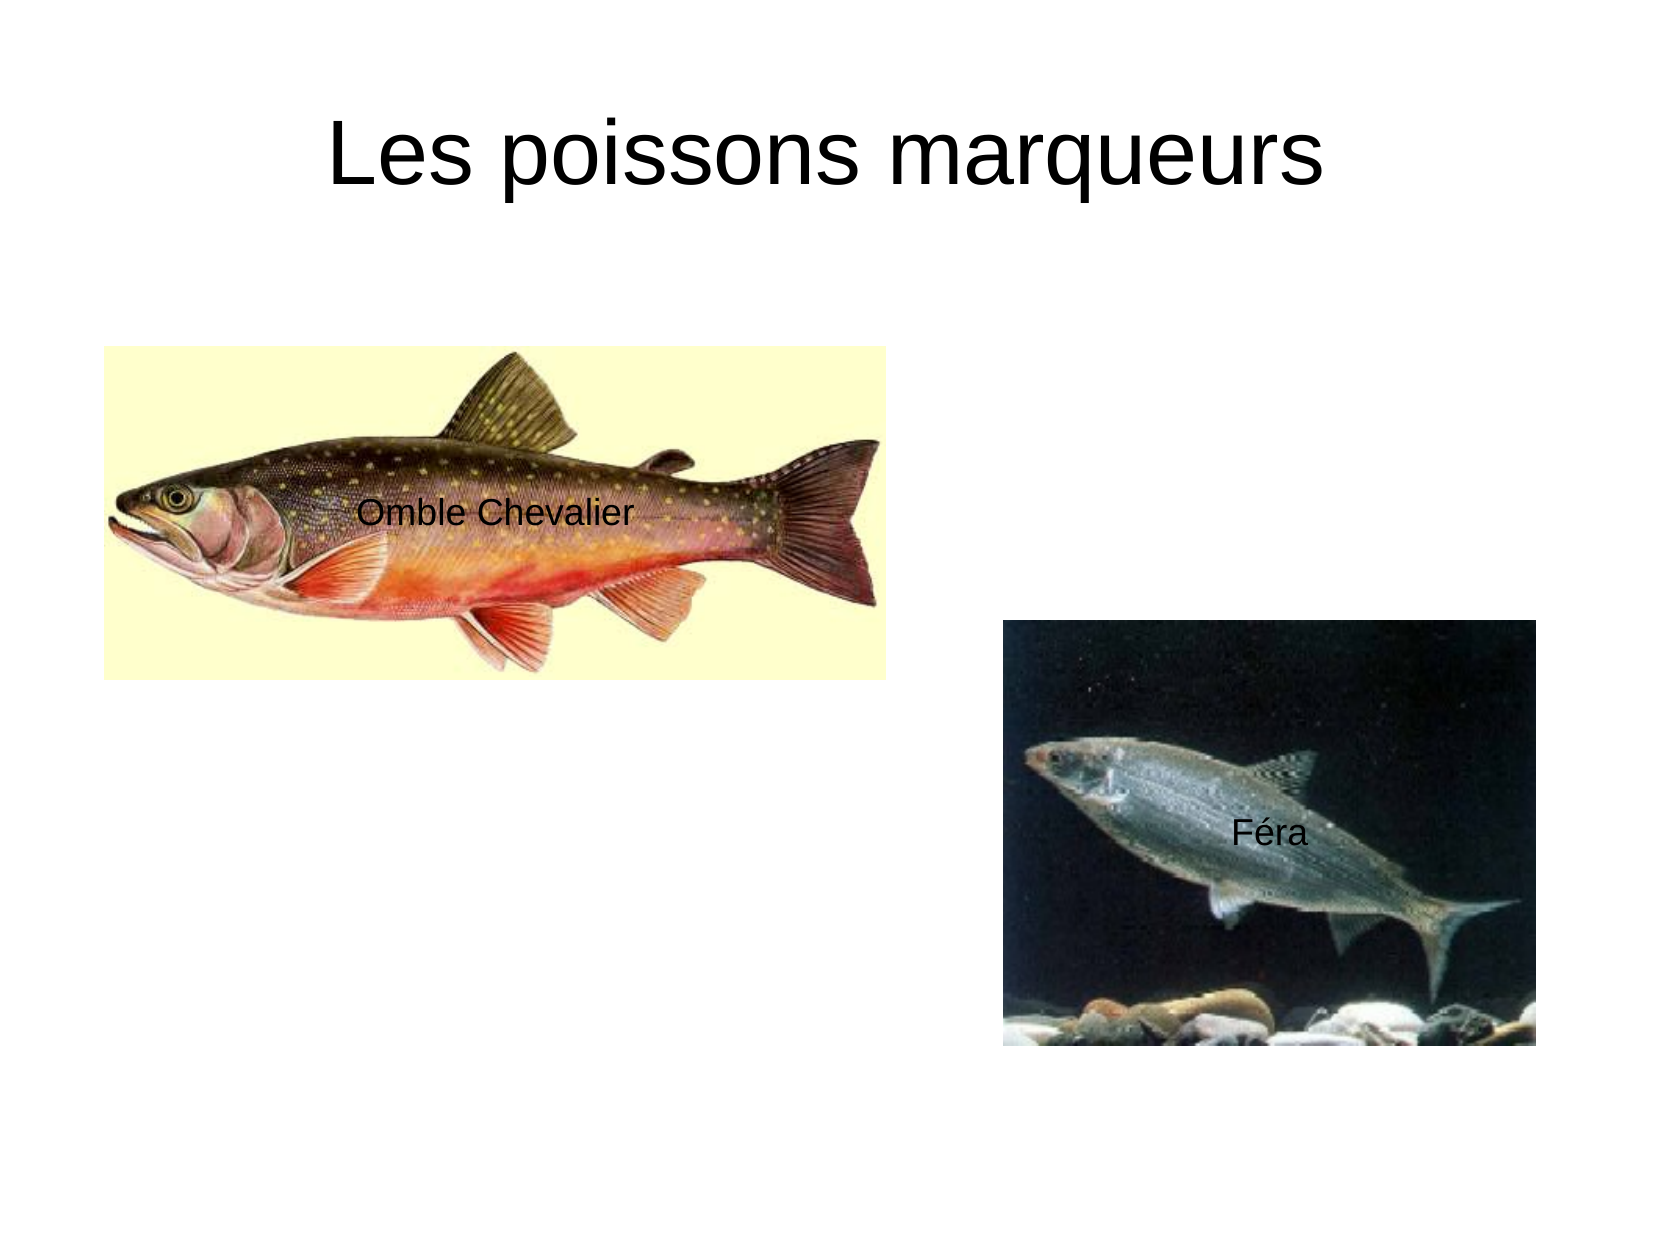

# Les poissons marqueurs
Omble Chevalier
Féra